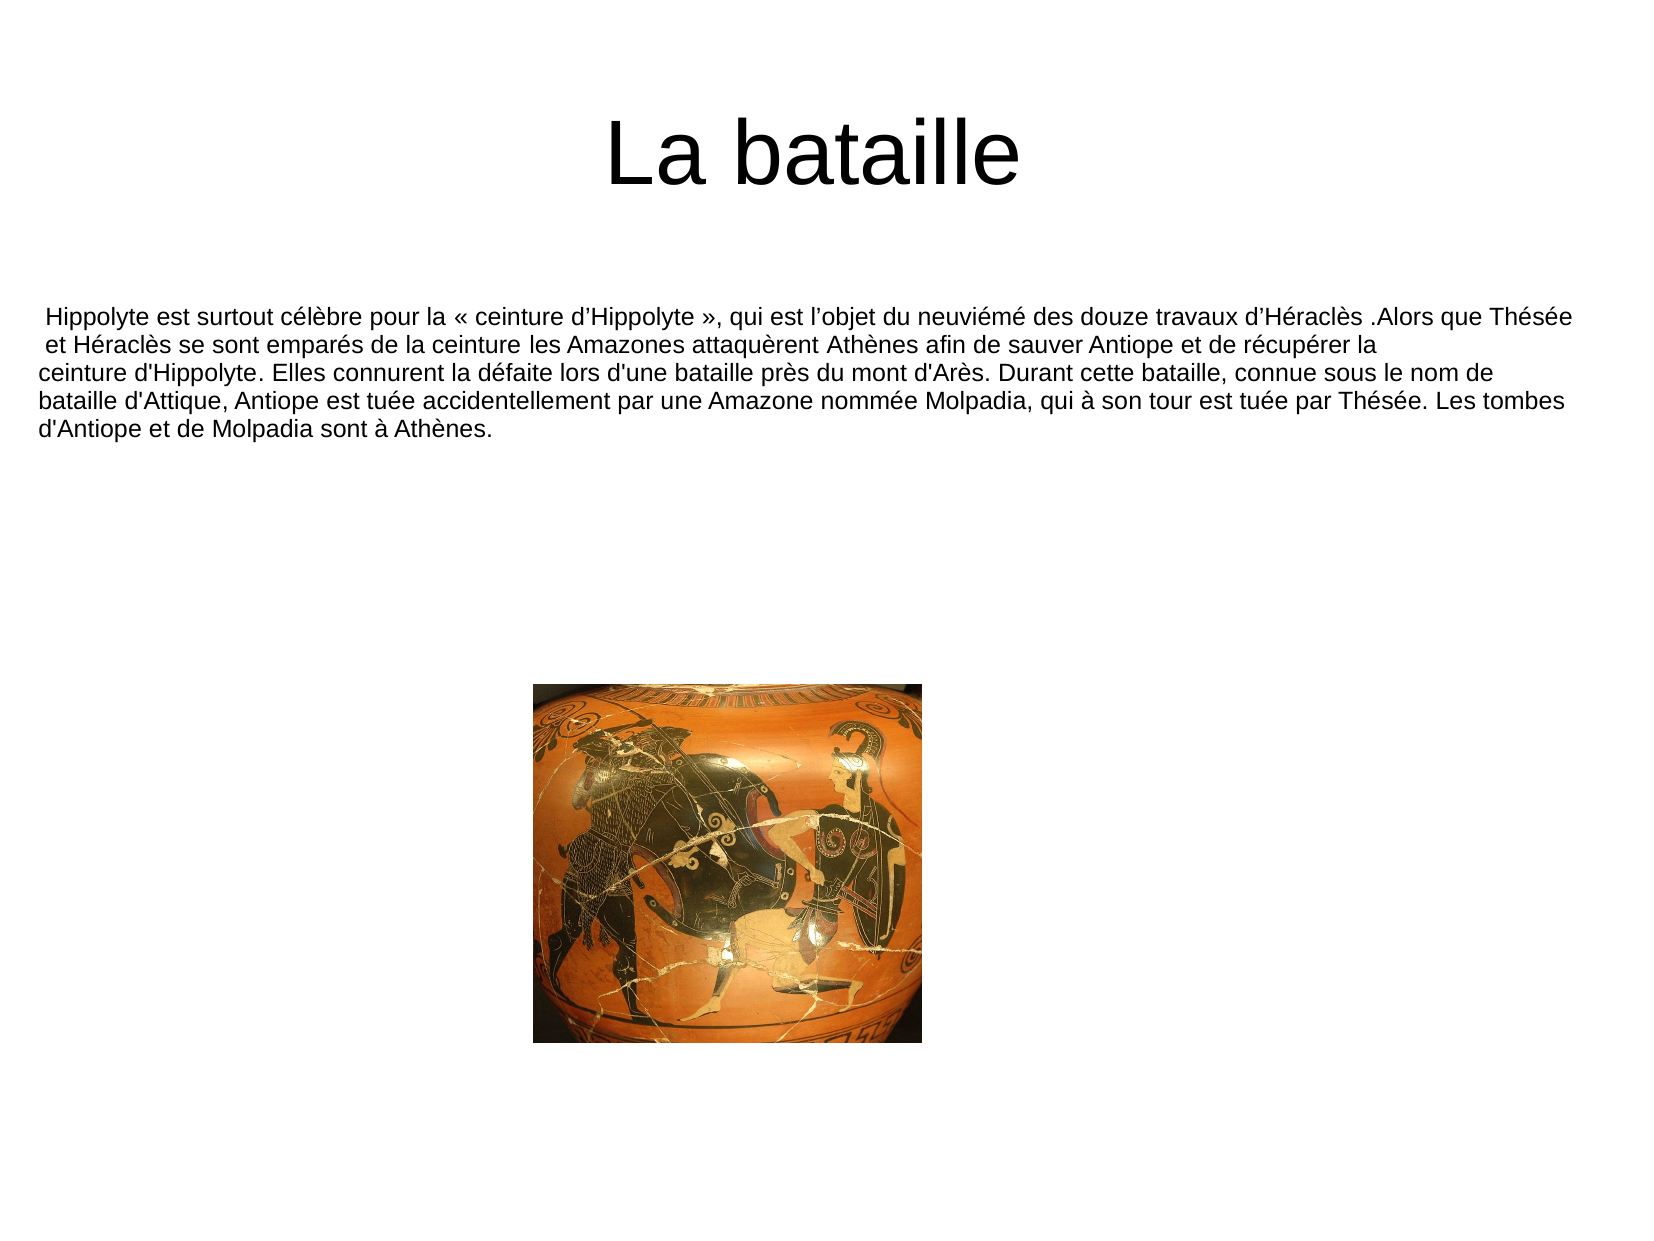

# La bataille
 Hippolyte est surtout célèbre pour la « ceinture d’Hippolyte », qui est l’objet du neuviémé des douze travaux d’Héraclès .Alors que Thésée et Héraclès se sont emparés de la ceinture les Amazones attaquèrent Athènes afin de sauver Antiope et de récupérer la ceinture d'Hippolyte. Elles connurent la défaite lors d'une bataille près du mont d'Arès. Durant cette bataille, connue sous le nom de bataille d'Attique, Antiope est tuée accidentellement par une Amazone nommée Molpadia, qui à son tour est tuée par Thésée. Les tombes d'Antiope et de Molpadia sont à Athènes.